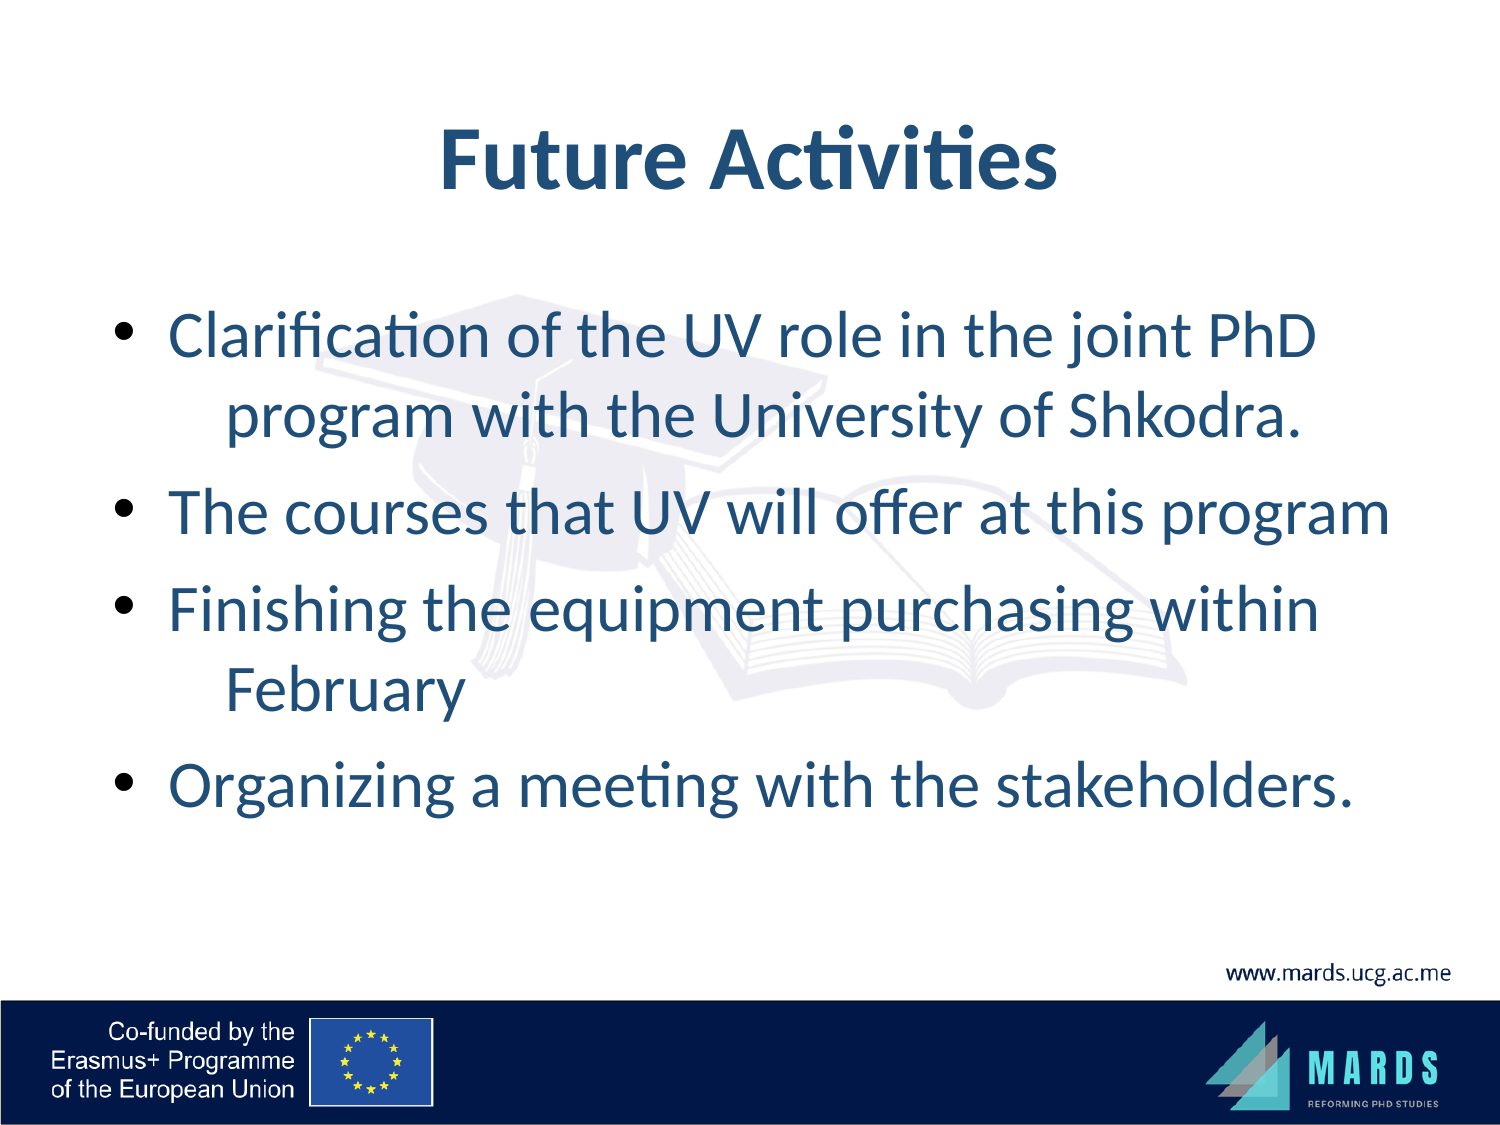

# Future Activities
Clarification of the UV role in the joint PhD program with the University of Shkodra.
The courses that UV will offer at this program
Finishing the equipment purchasing within February
Organizing a meeting with the stakeholders.